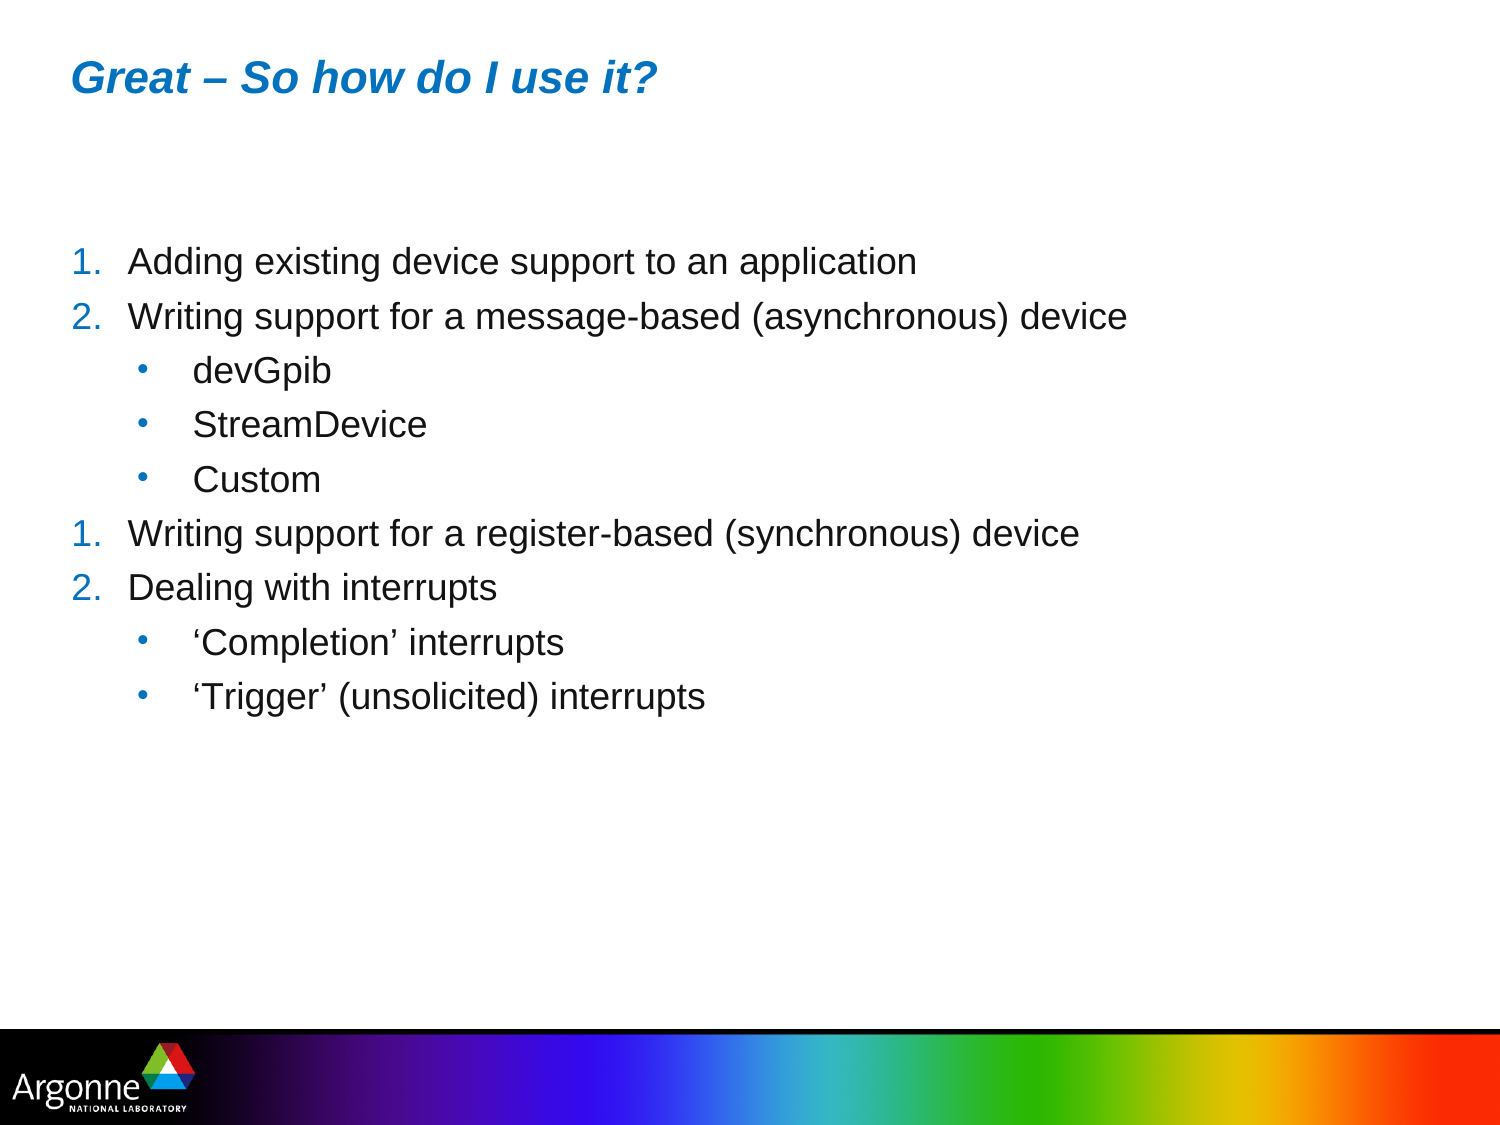

# Great – So how do I use it?
Adding existing device support to an application
Writing support for a message-based (asynchronous) device
devGpib
StreamDevice
Custom
Writing support for a register-based (synchronous) device
Dealing with interrupts
‘Completion’ interrupts
‘Trigger’ (unsolicited) interrupts